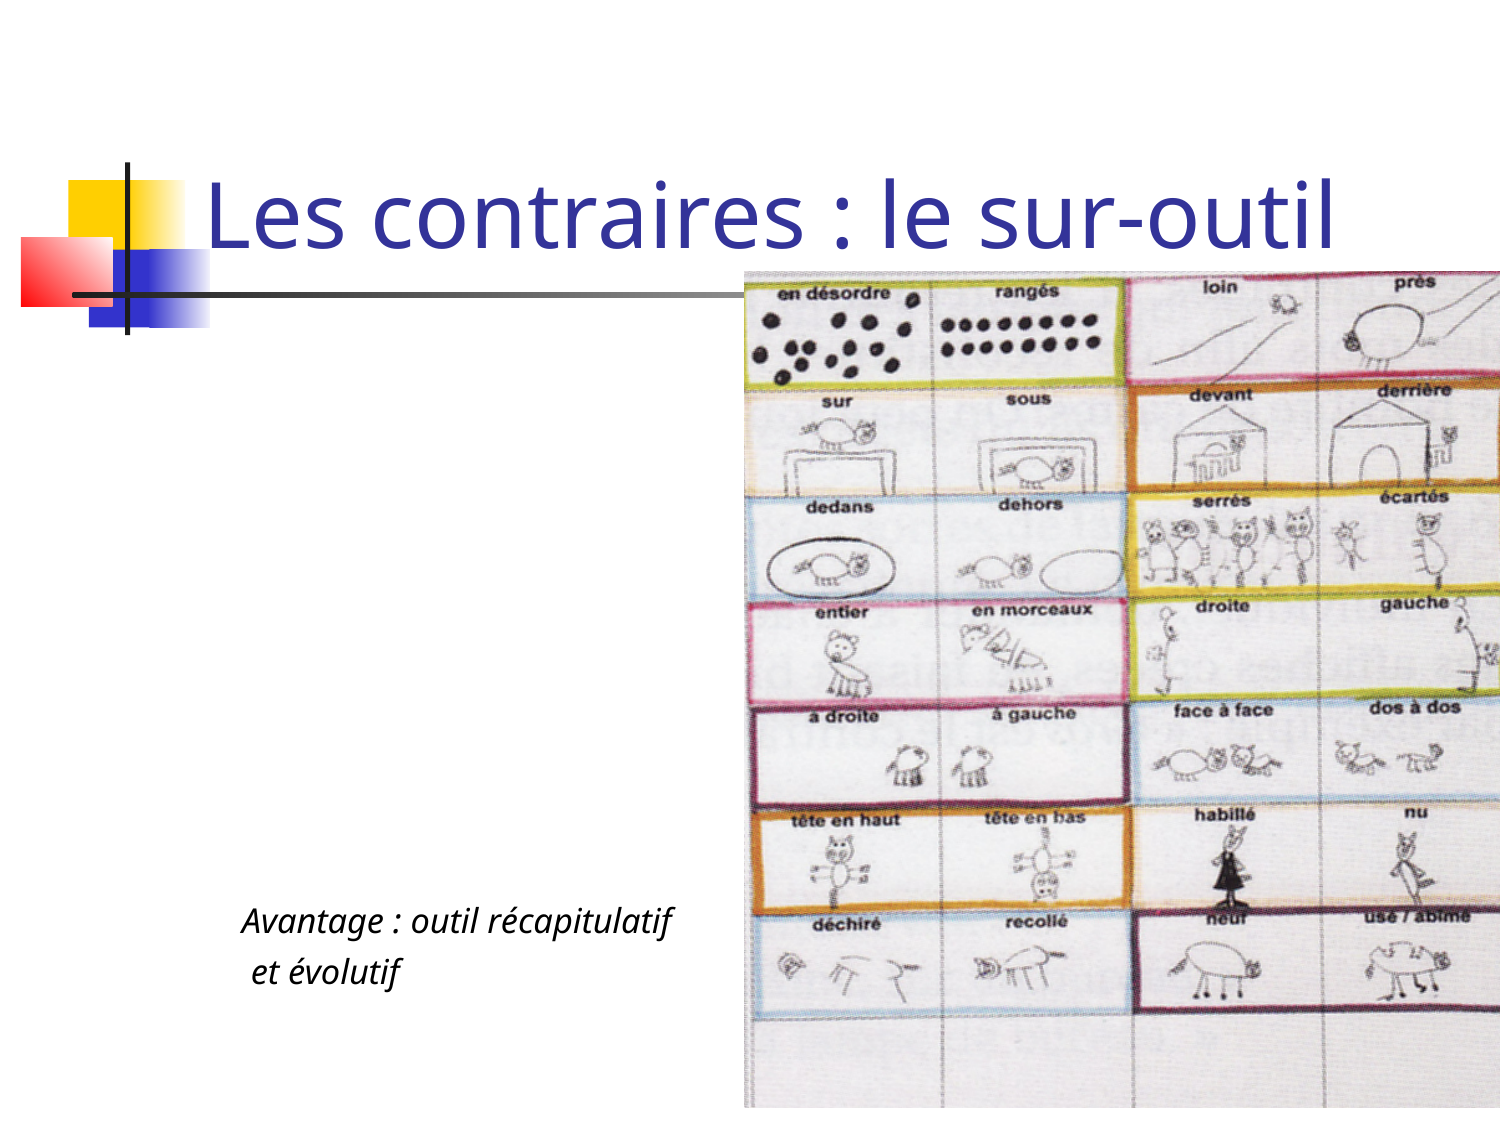

# Les contraires : le sur-outil
Avantage : outil récapitulatif
 et évolutif